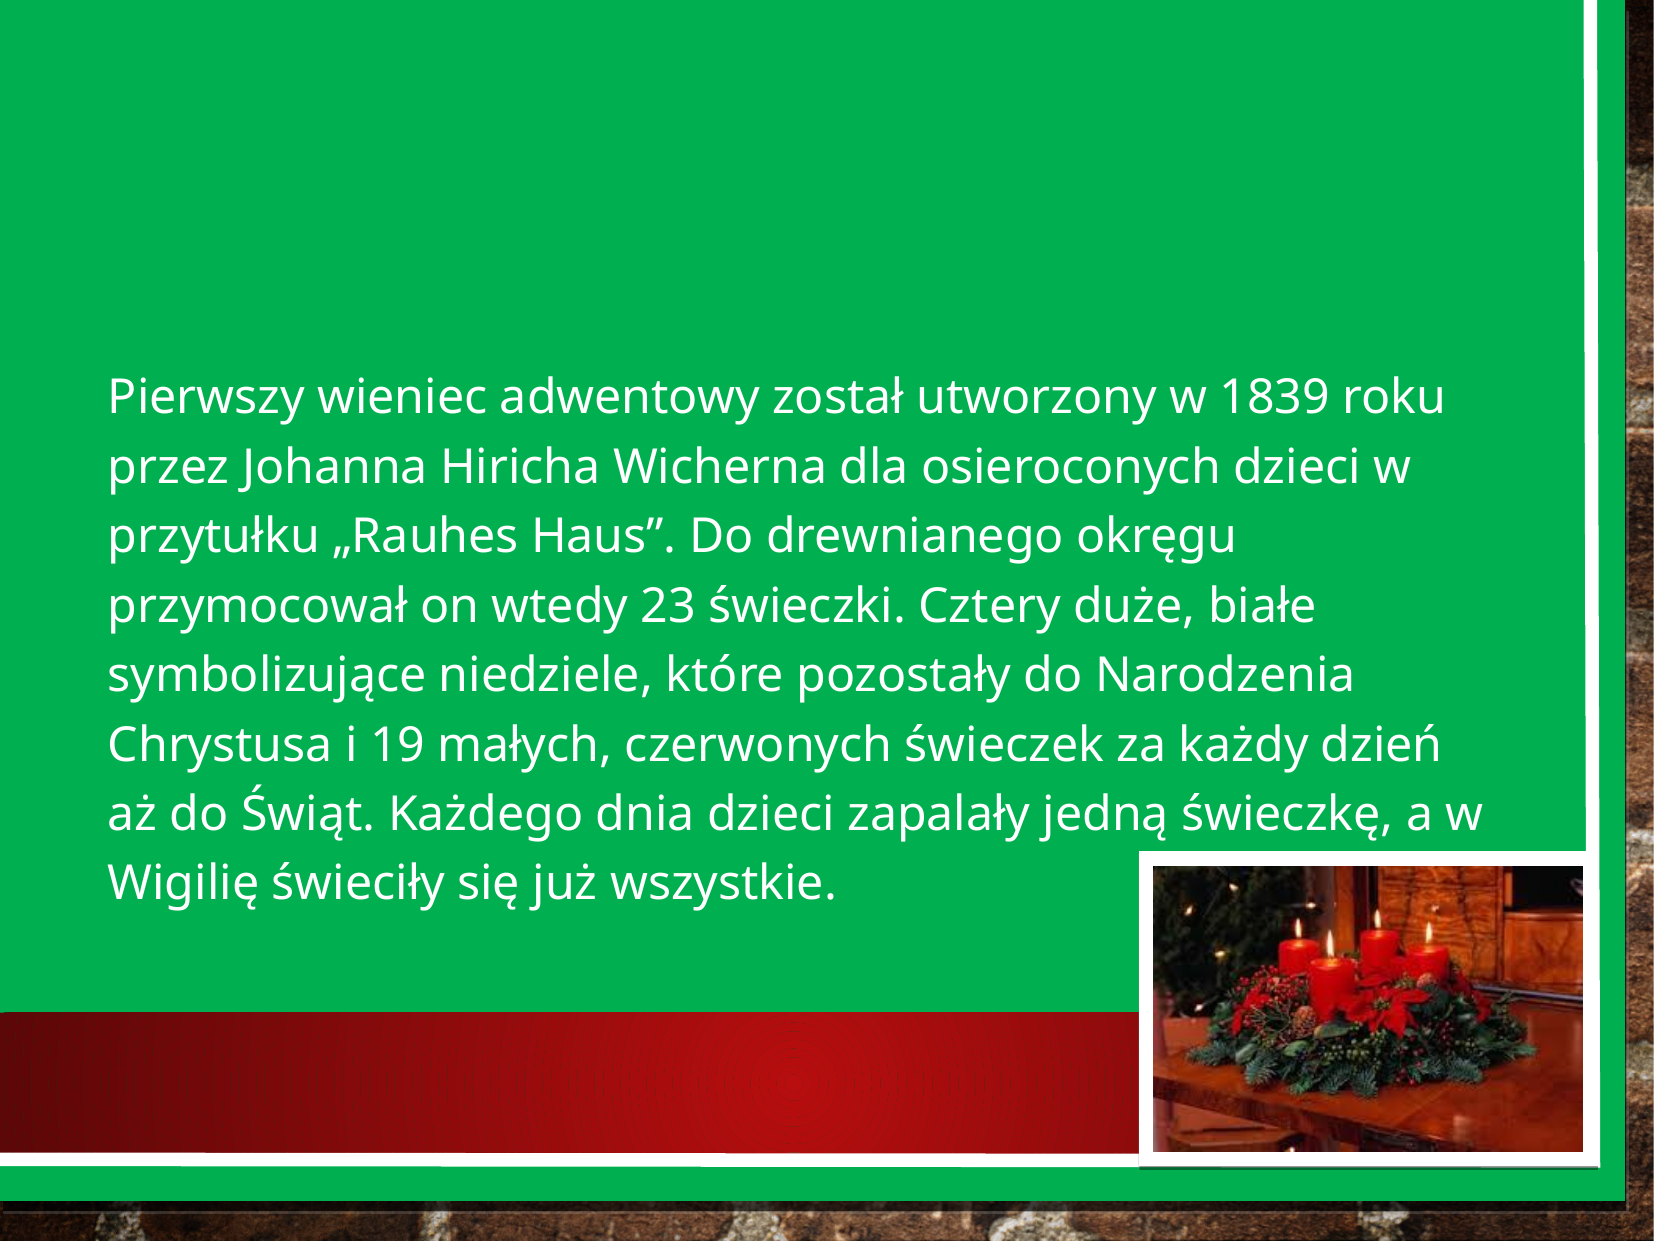

#
Pierwszy wieniec adwentowy został utworzony w 1839 roku przez Johanna Hiricha Wicherna dla osieroconych dzieci w przytułku „Rauhes Haus”. Do drewnianego okręgu przymocował on wtedy 23 świeczki. Cztery duże, białe symbolizujące niedziele, które pozostały do Narodzenia Chrystusa i 19 małych, czerwonych świeczek za każdy dzień aż do Świąt. Każdego dnia dzieci zapalały jedną świeczkę, a w Wigilię świeciły się już wszystkie.